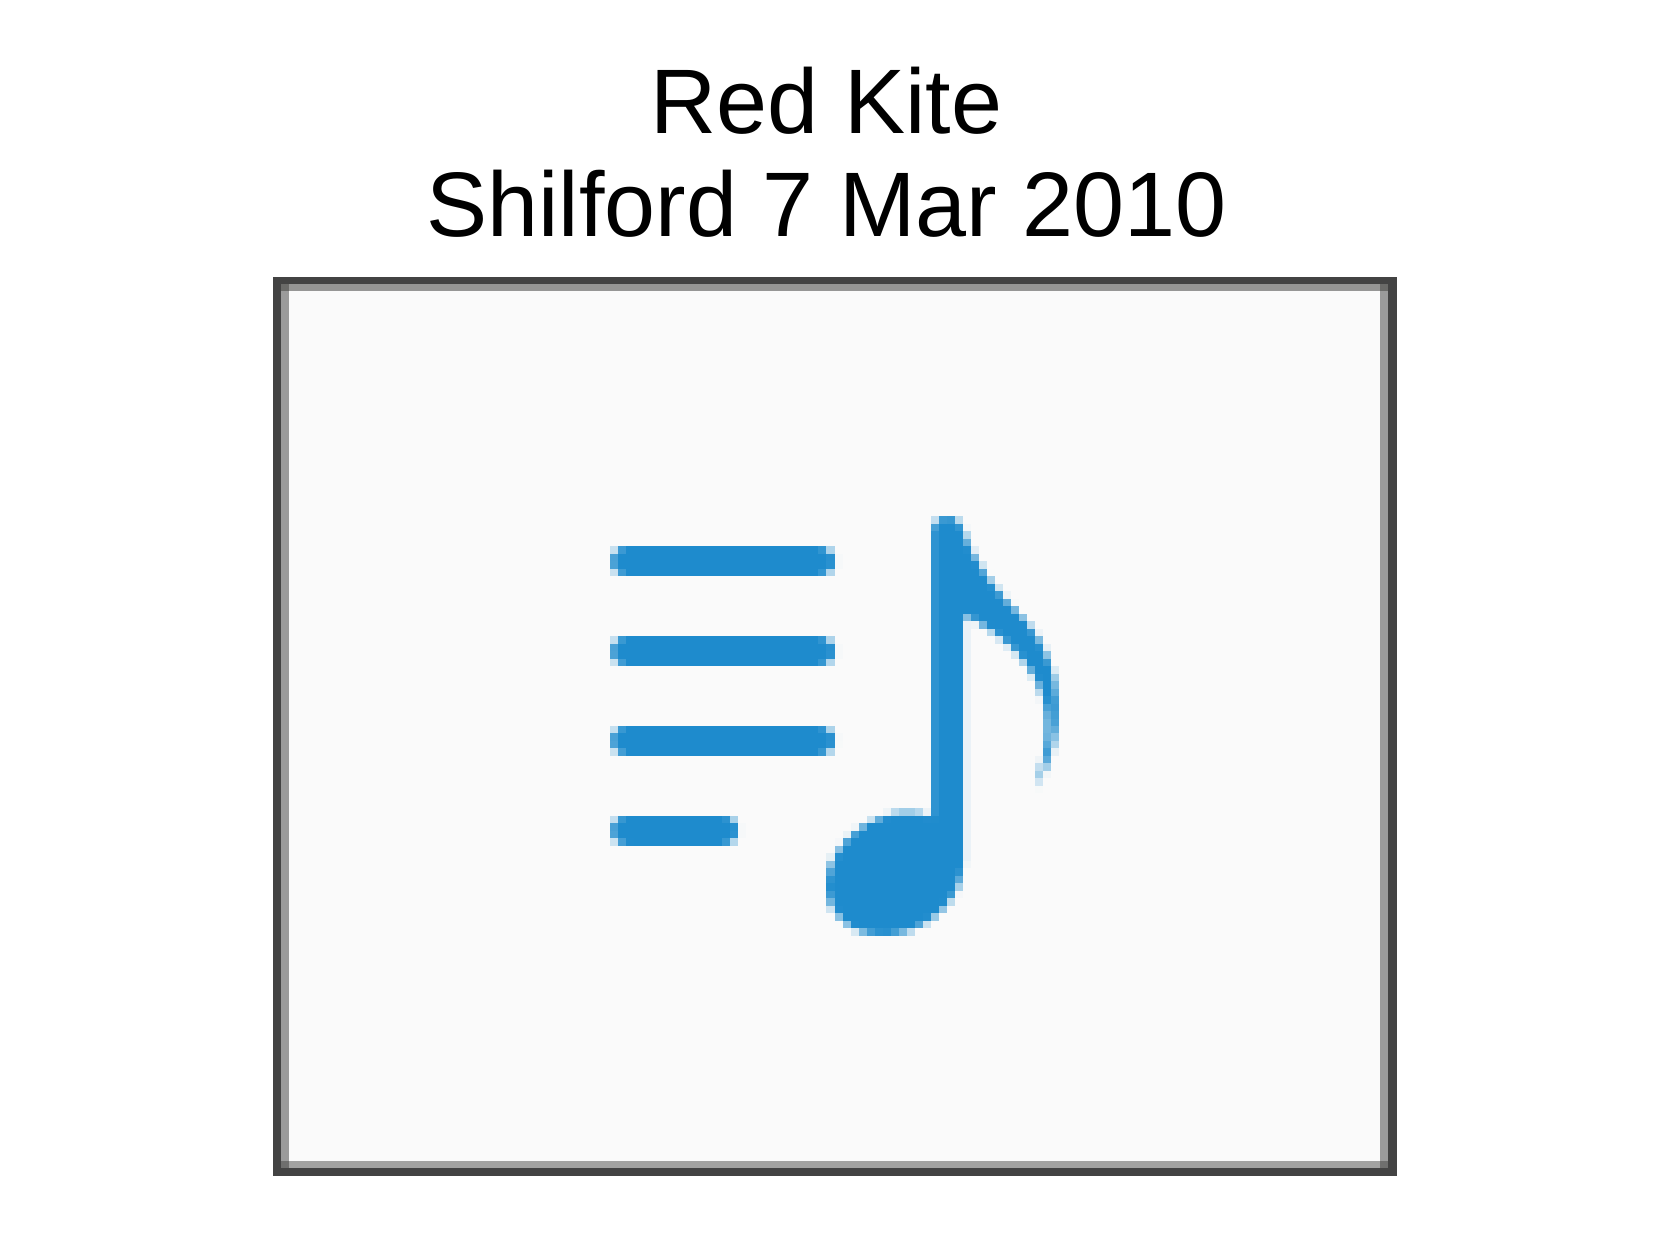

# Red Kite Shilford 7 Mar 2010